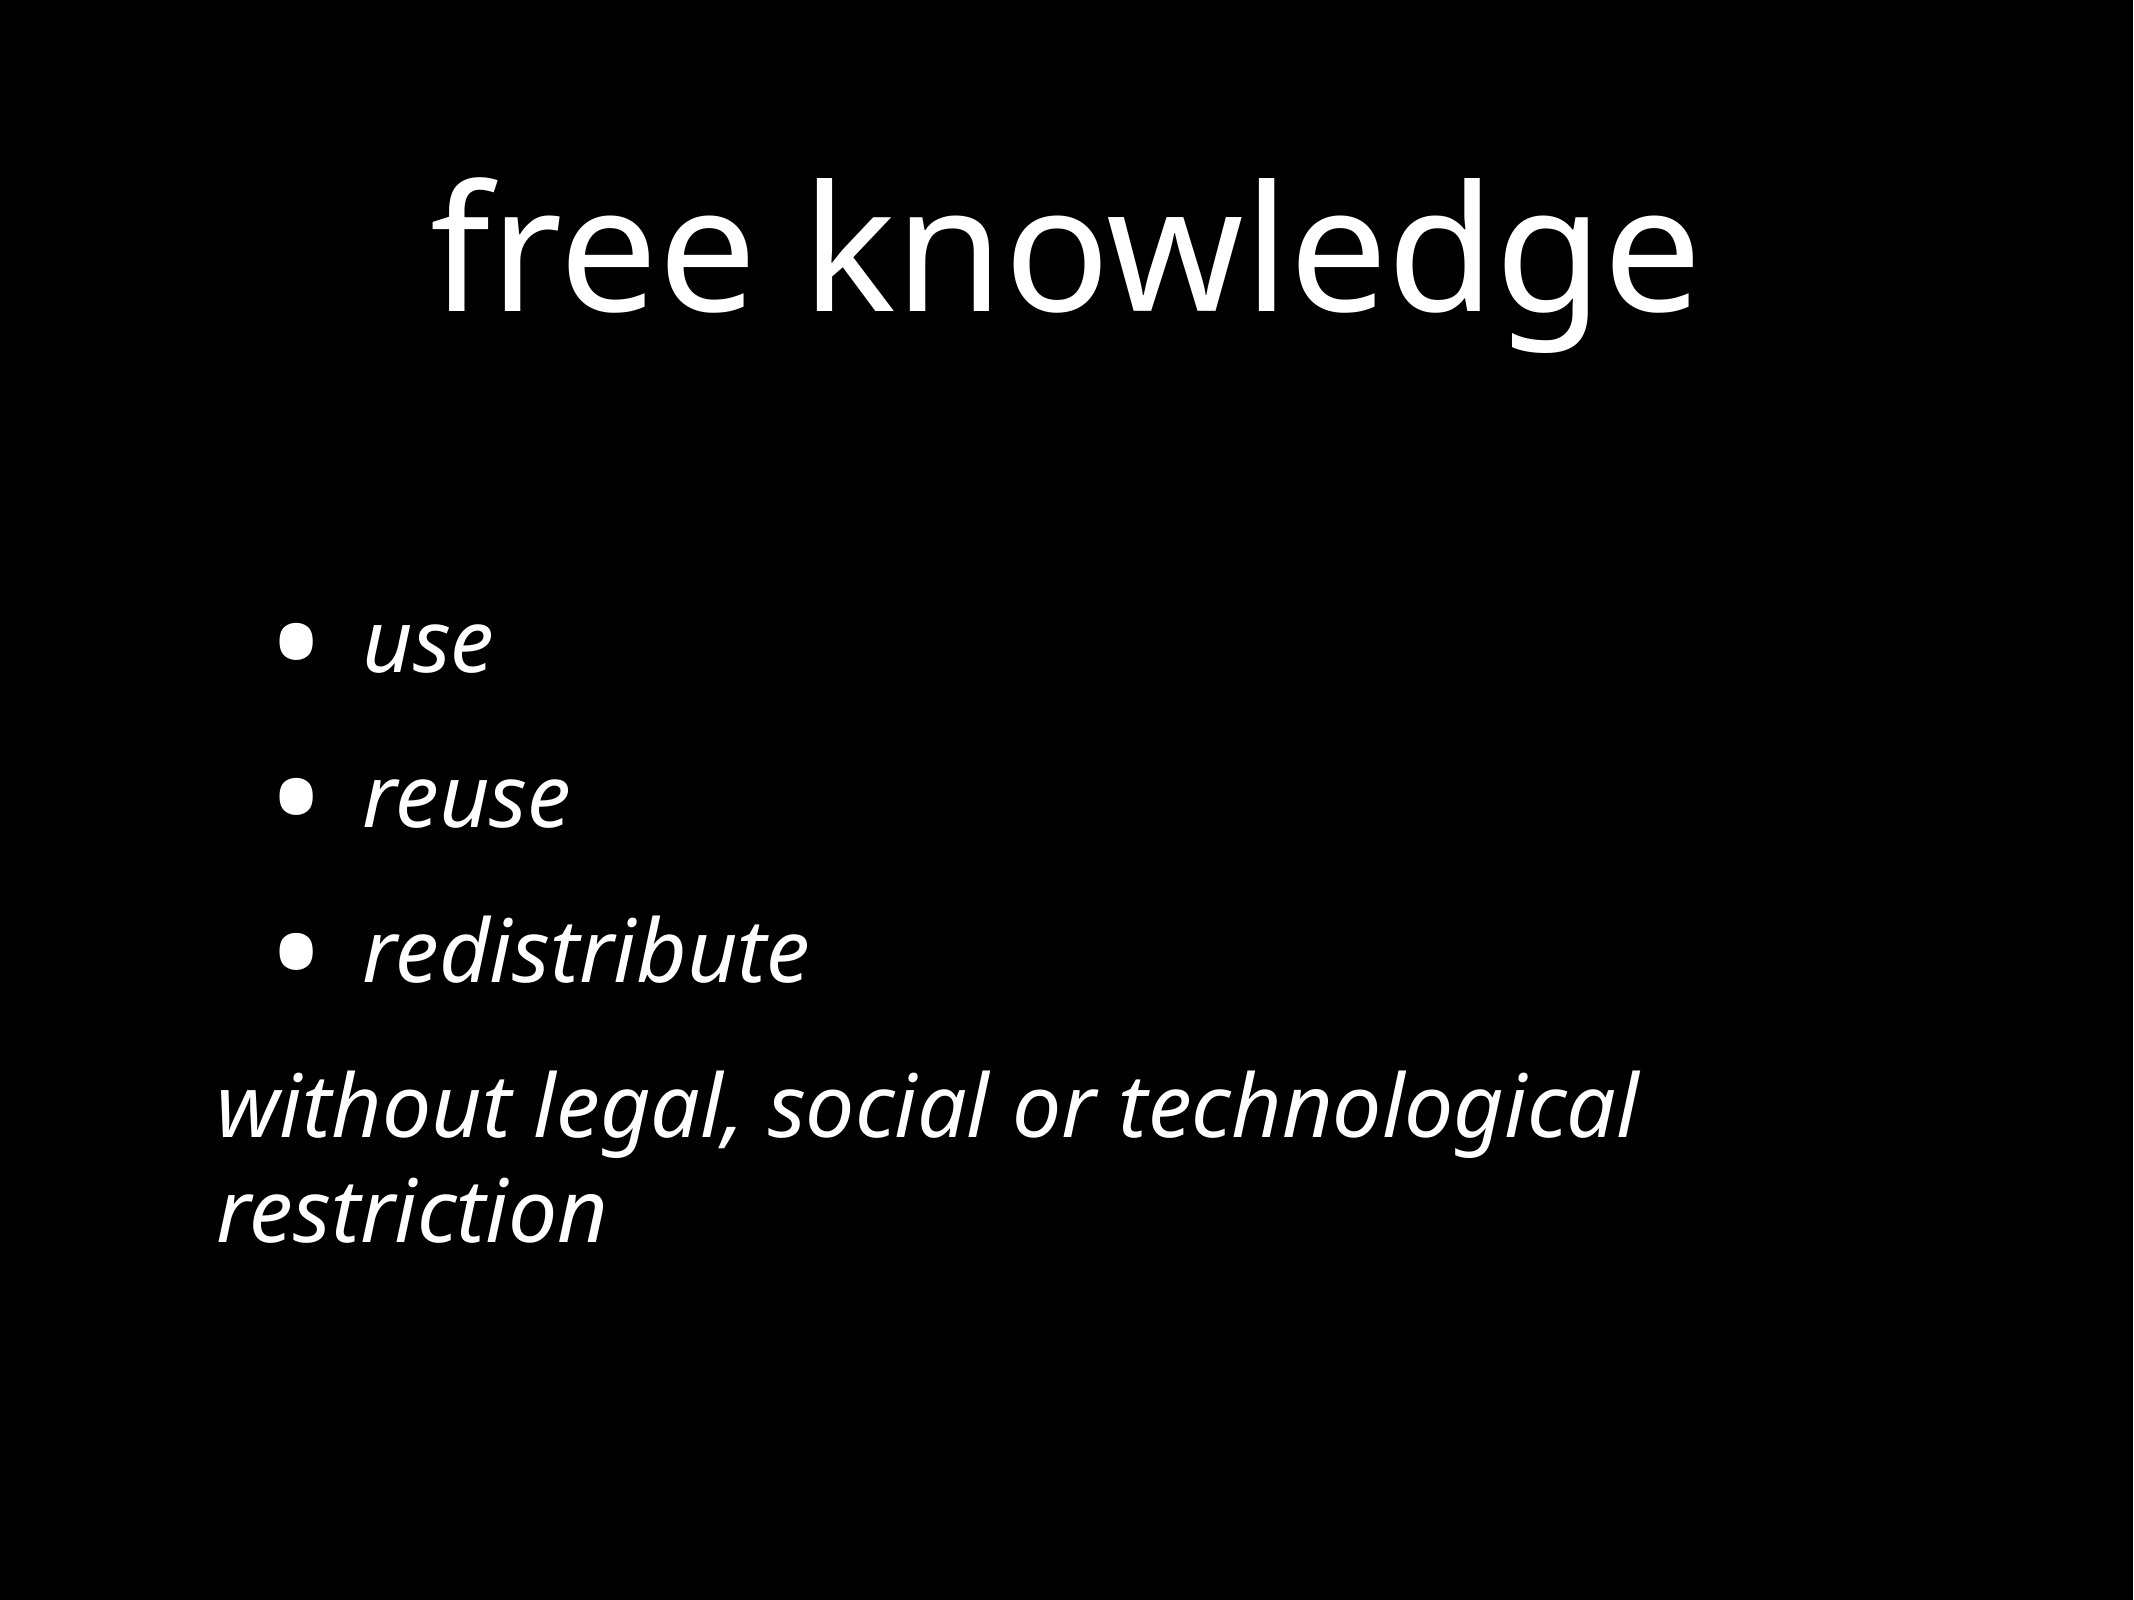

# free knowledge
use
reuse
redistribute
without legal, social or technological restriction